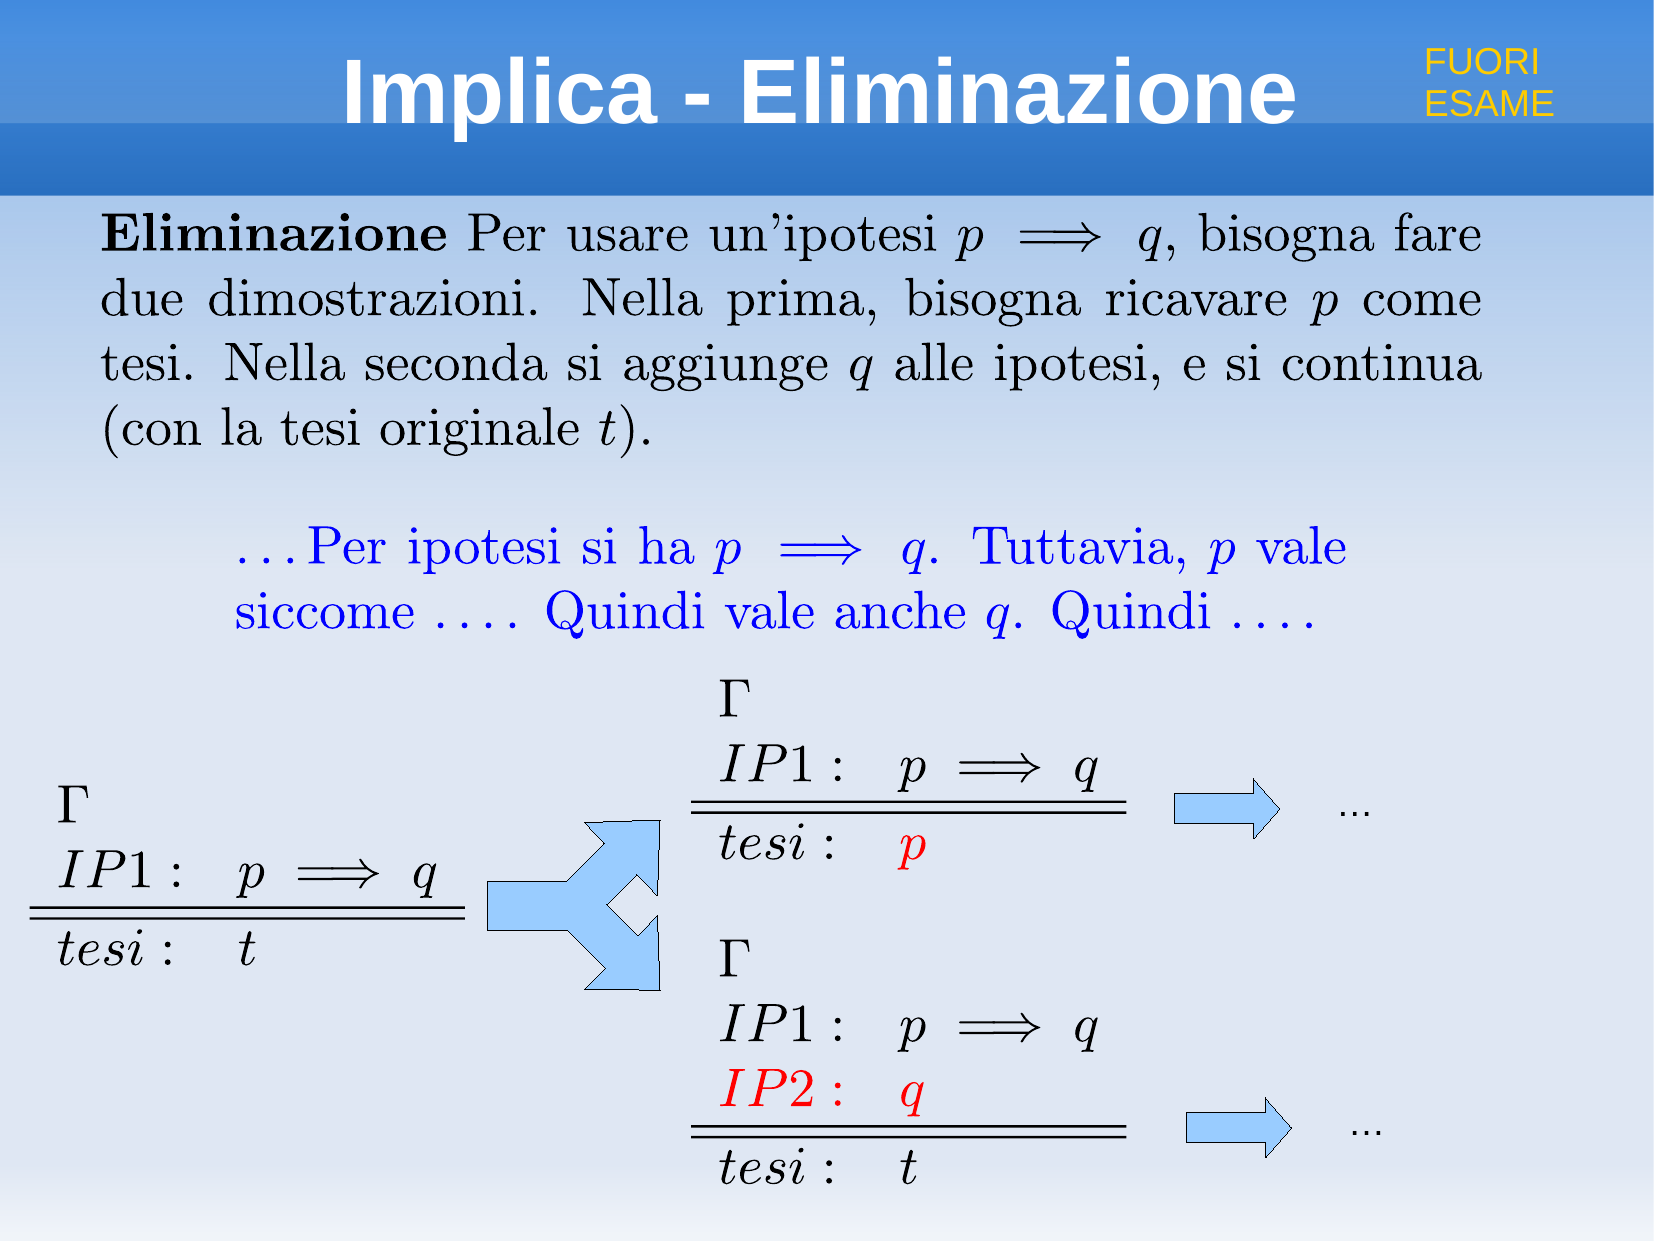

# Implica - Eliminazione
FUORI
ESAME
…
…